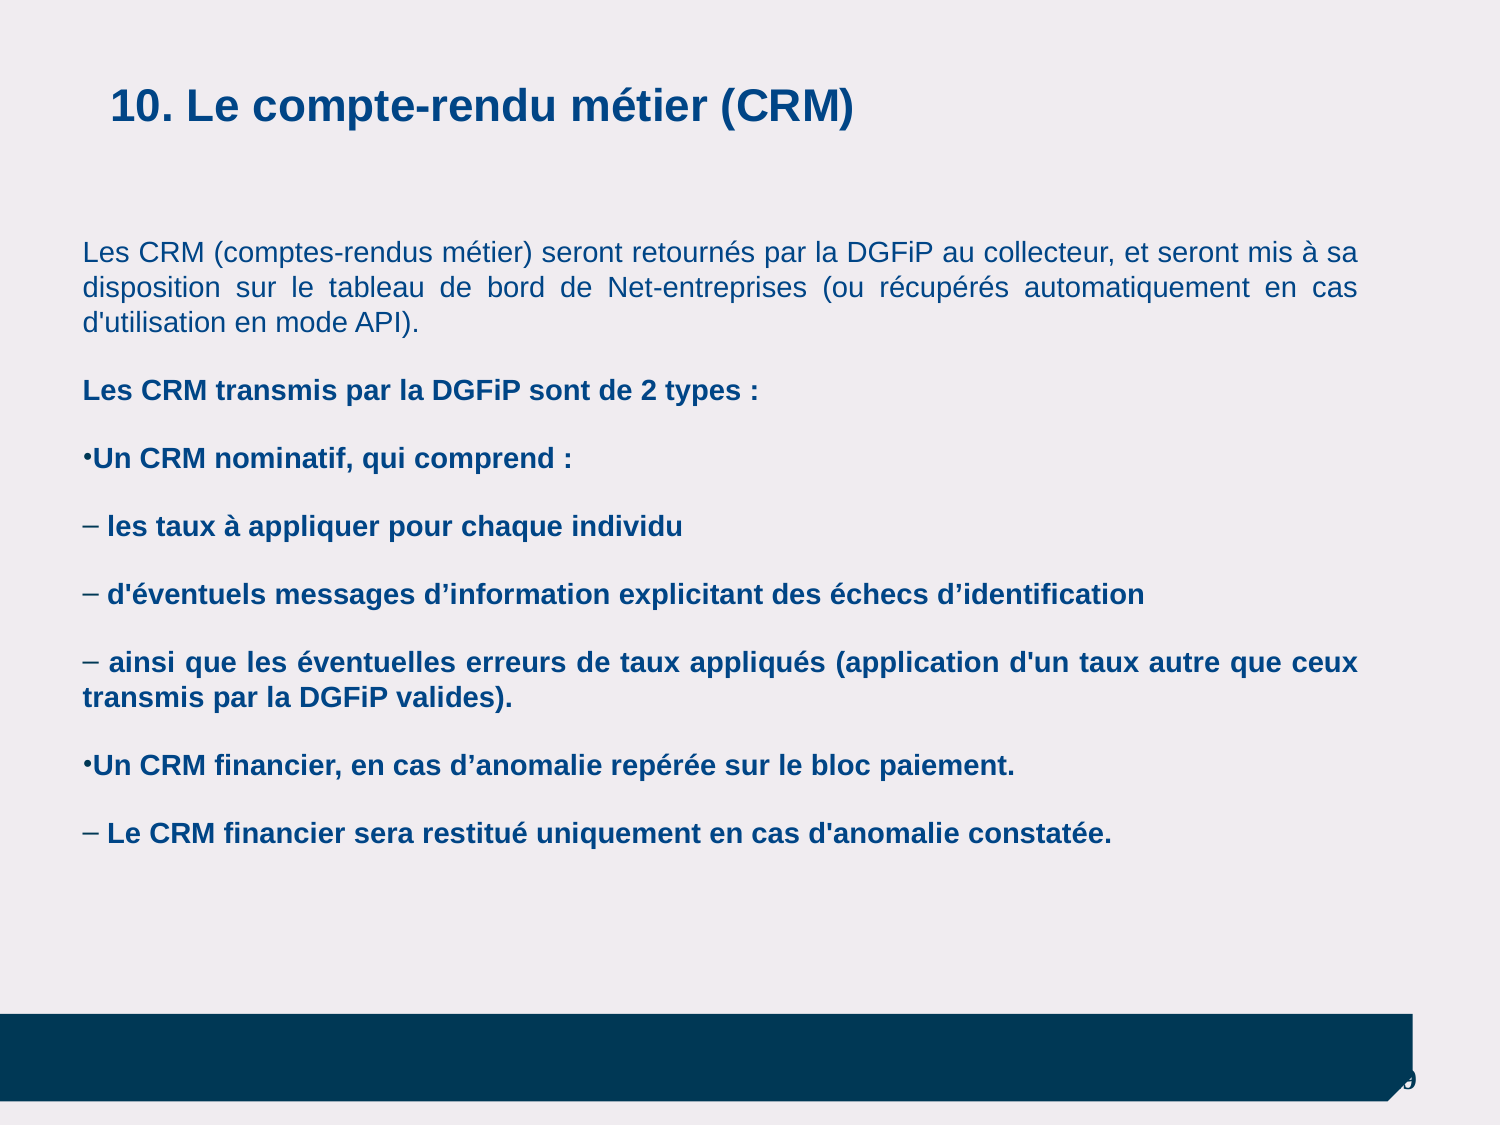

# 10. Le compte-rendu métier (CRM)
Les CRM (comptes-rendus métier) seront retournés par la DGFiP au collecteur, et seront mis à sa disposition sur le tableau de bord de Net-entreprises (ou récupérés automatiquement en cas d'utilisation en mode API).
Les CRM transmis par la DGFiP sont de 2 types :
Un CRM nominatif, qui comprend :
 les taux à appliquer pour chaque individu
 d'éventuels messages d’information explicitant des échecs d’identification
 ainsi que les éventuelles erreurs de taux appliqués (application d'un taux autre que ceux transmis par la DGFiP valides).
Un CRM financier, en cas d’anomalie repérée sur le bloc paiement.
 Le CRM financier sera restitué uniquement en cas d'anomalie constatée.